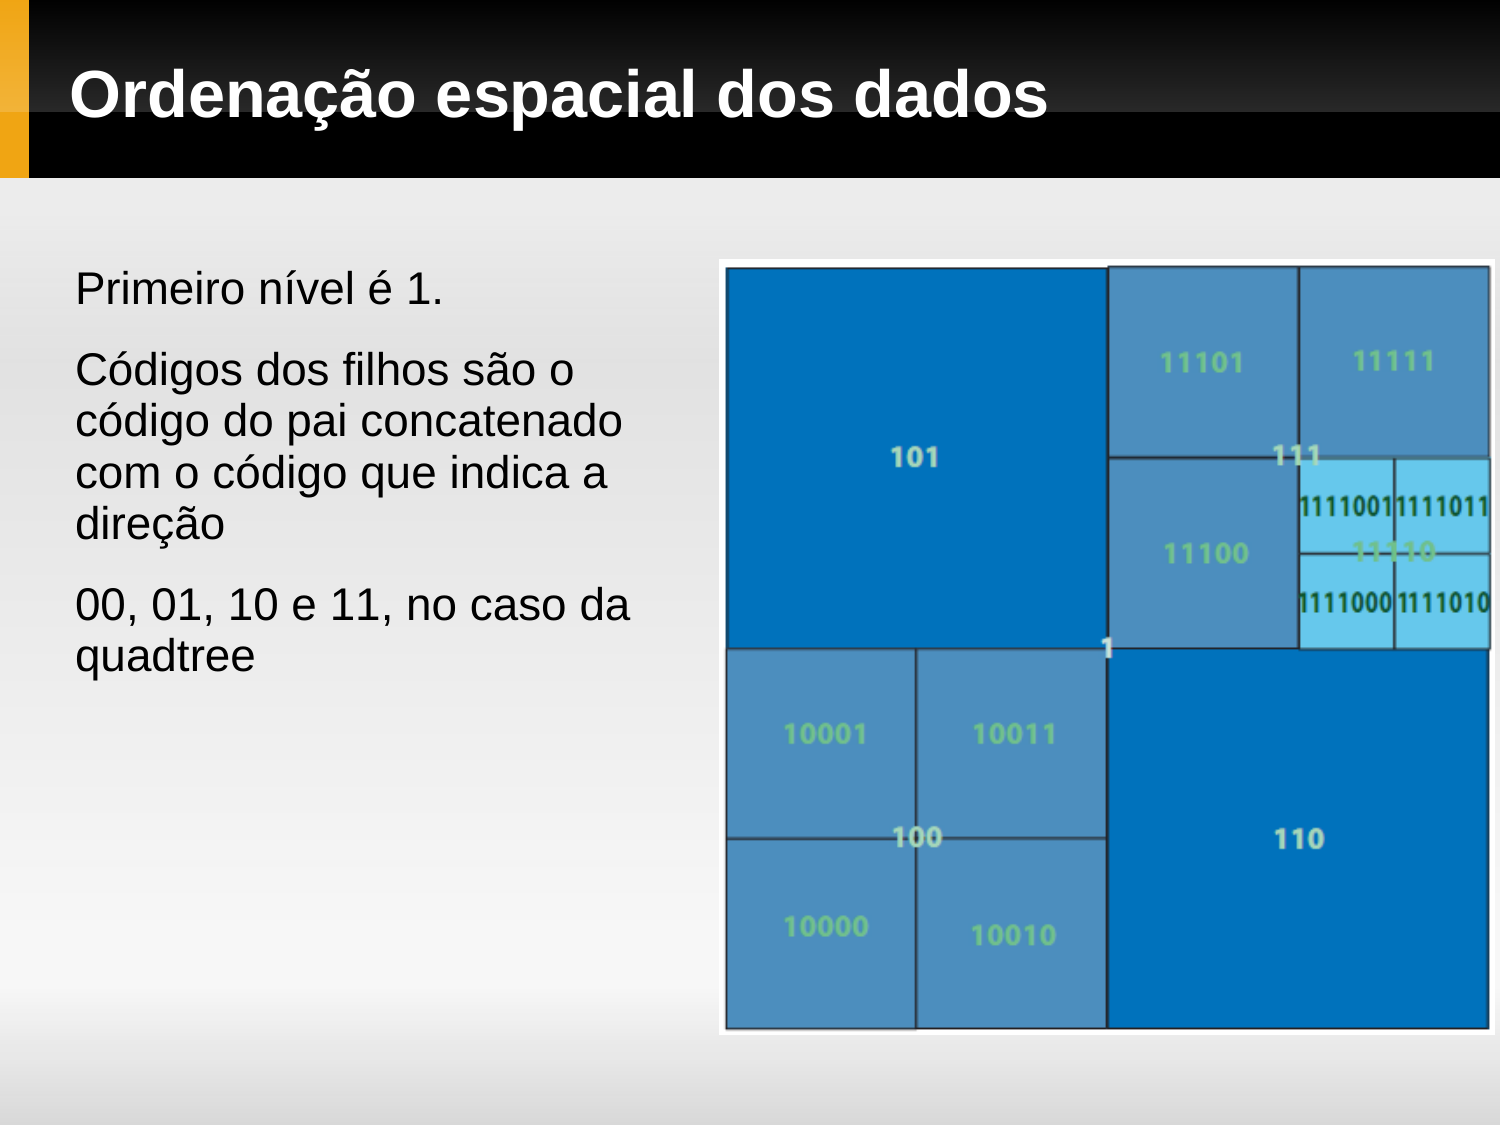

# Ordenação espacial dos dados
Primeiro nível é 1.
Códigos dos filhos são o código do pai concatenado com o código que indica a direção
00, 01, 10 e 11, no caso da quadtree